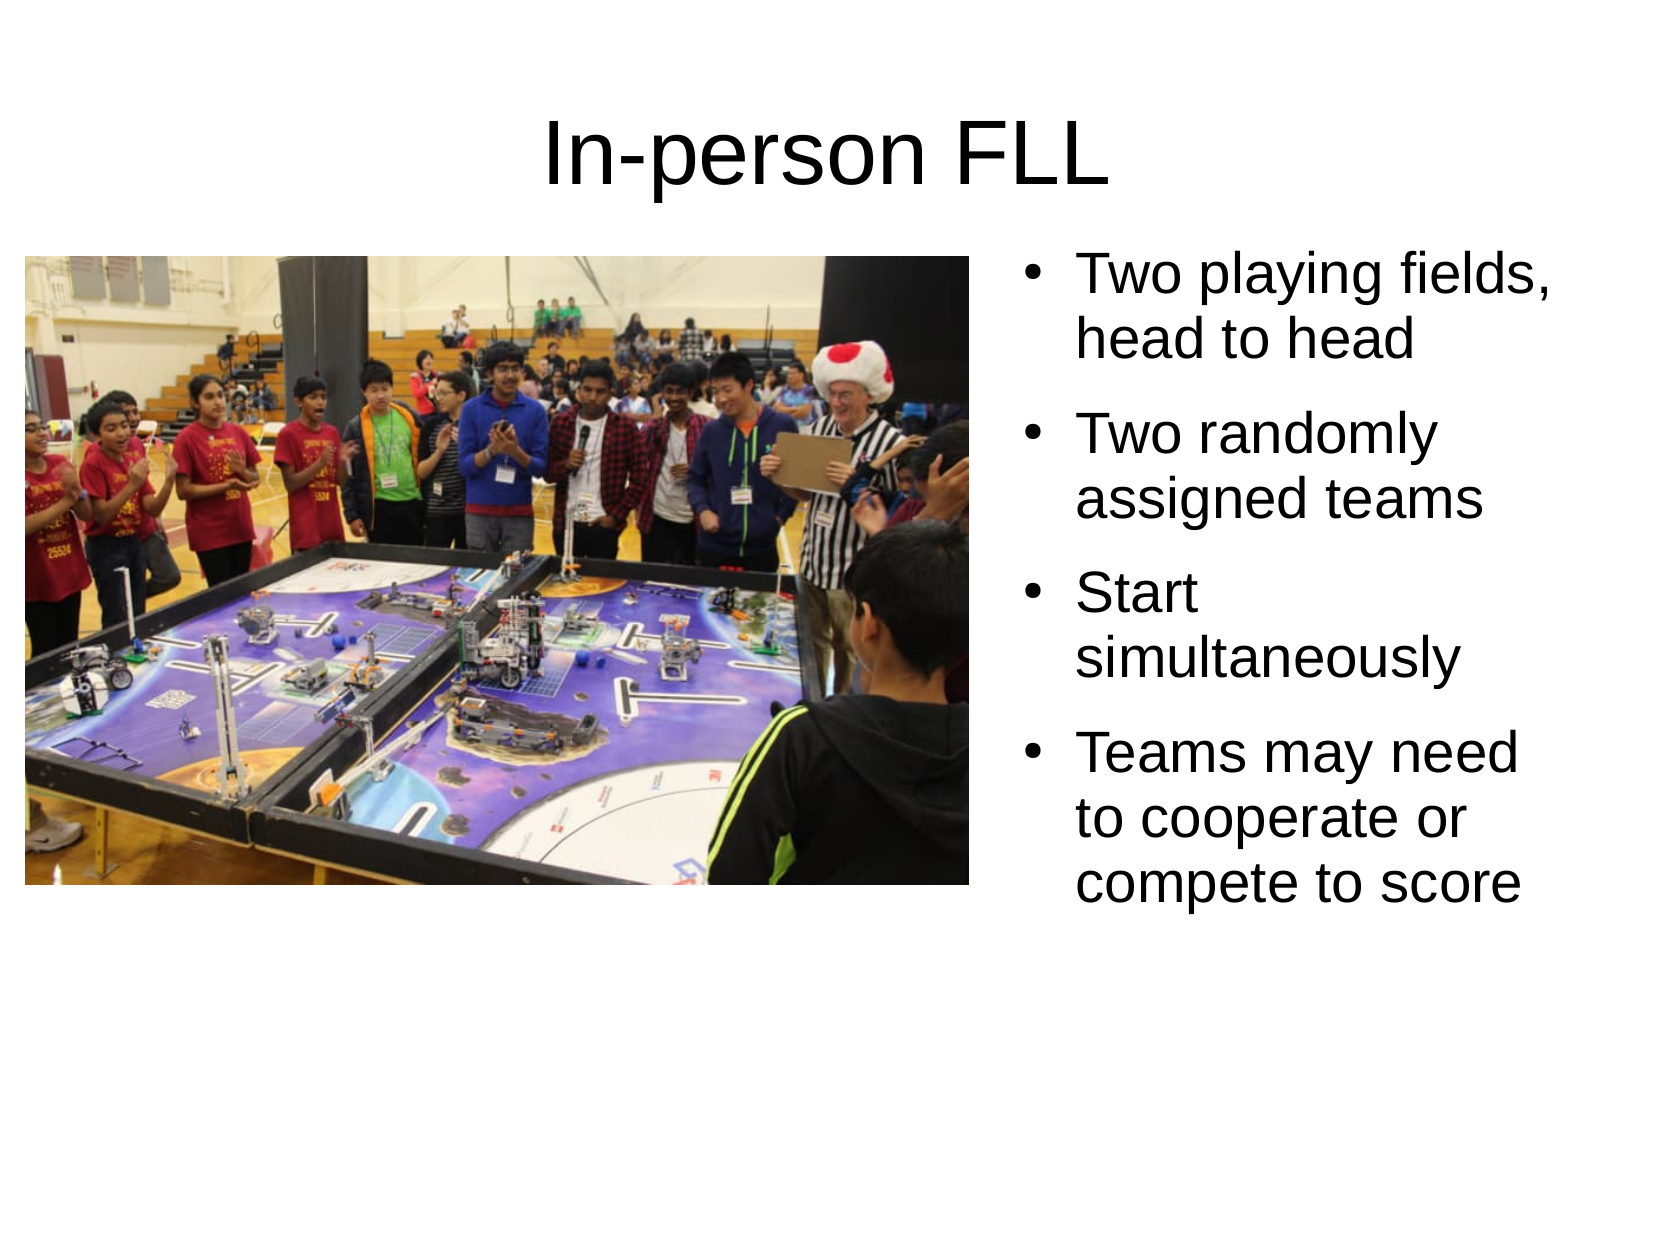

# In-person FLL
Two playing fields, head to head
Two randomly assigned teams
Start simultaneously
Teams may need to cooperate or compete to score